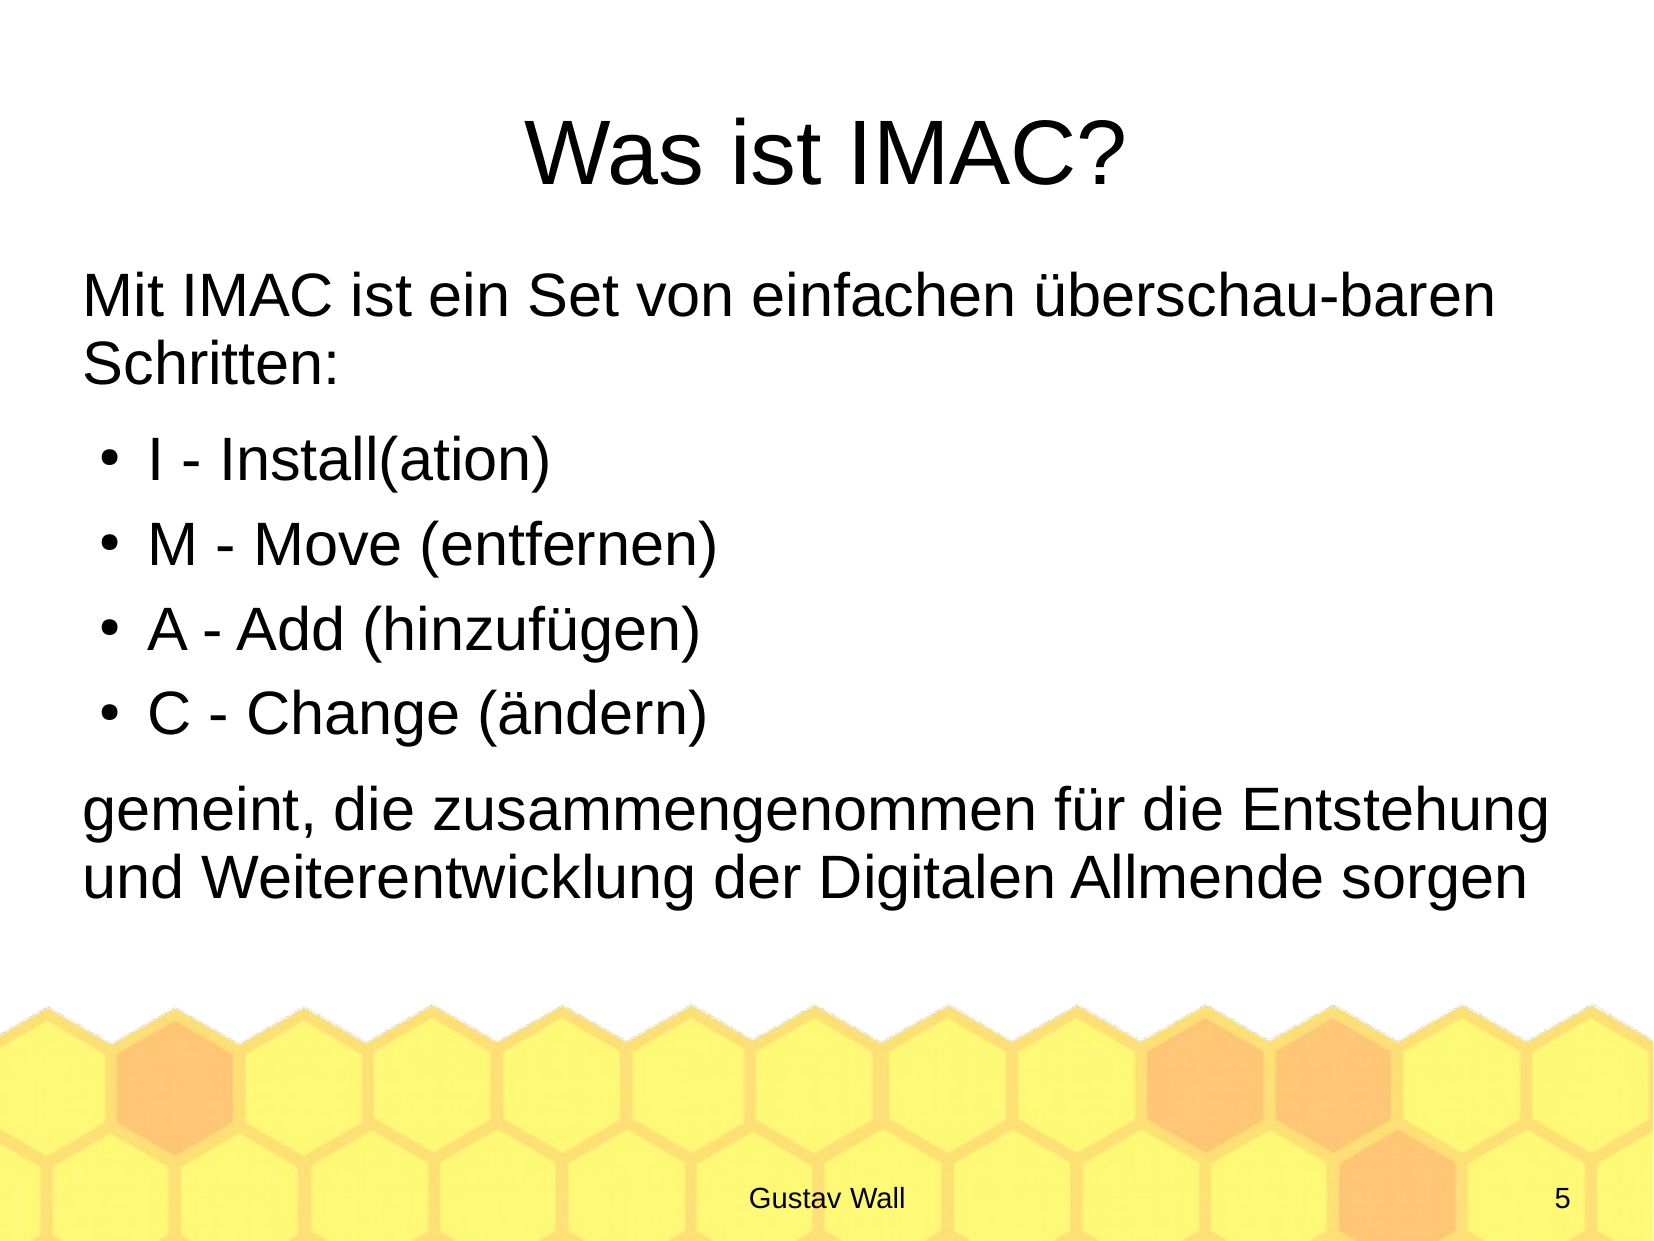

# Was ist IMAC?
Mit IMAC ist ein Set von einfachen überschau-baren Schritten:
I - Install(ation)
M - Move (entfernen)
A - Add (hinzufügen)
C - Change (ändern)
gemeint, die zusammengenommen für die Entstehung und Weiterentwicklung der Digitalen Allmende sorgen
Gustav Wall
5